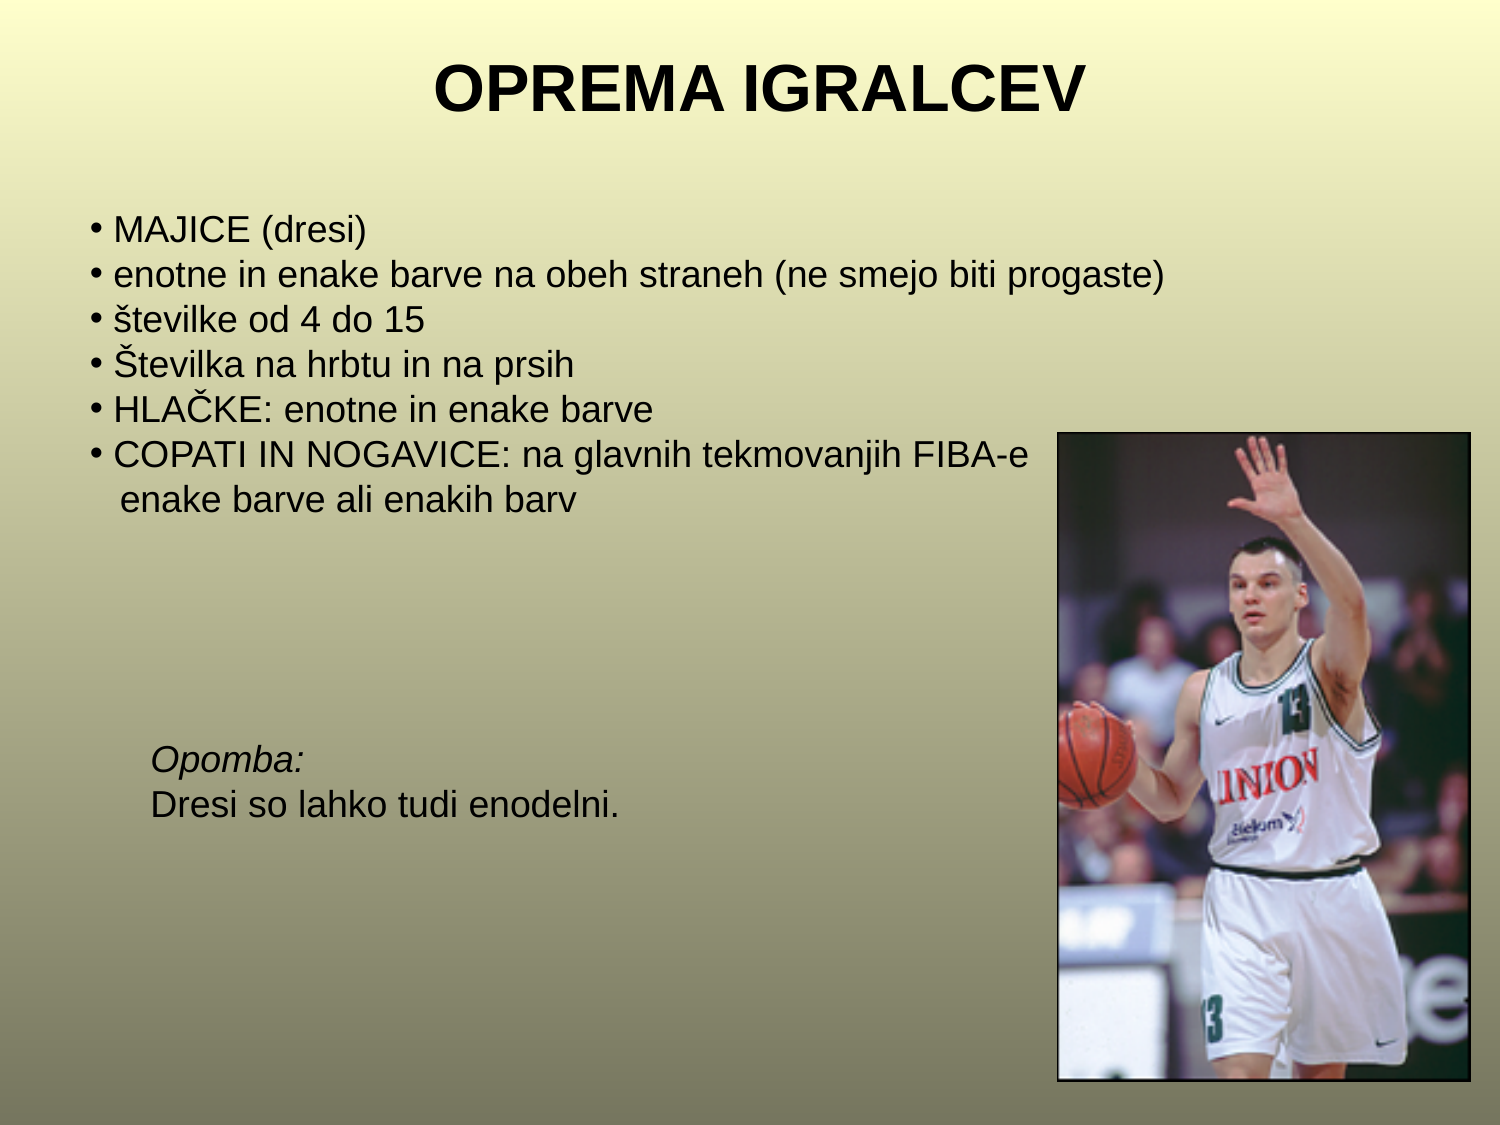

OPREMA IGRALCEV
 MAJICE (dresi)
 enotne in enake barve na obeh straneh (ne smejo biti progaste)
 številke od 4 do 15
 Številka na hrbtu in na prsih
 HLAČKE: enotne in enake barve
 COPATI IN NOGAVICE: na glavnih tekmovanjih FIBA-e
 enake barve ali enakih barv
Opomba:
Dresi so lahko tudi enodelni.